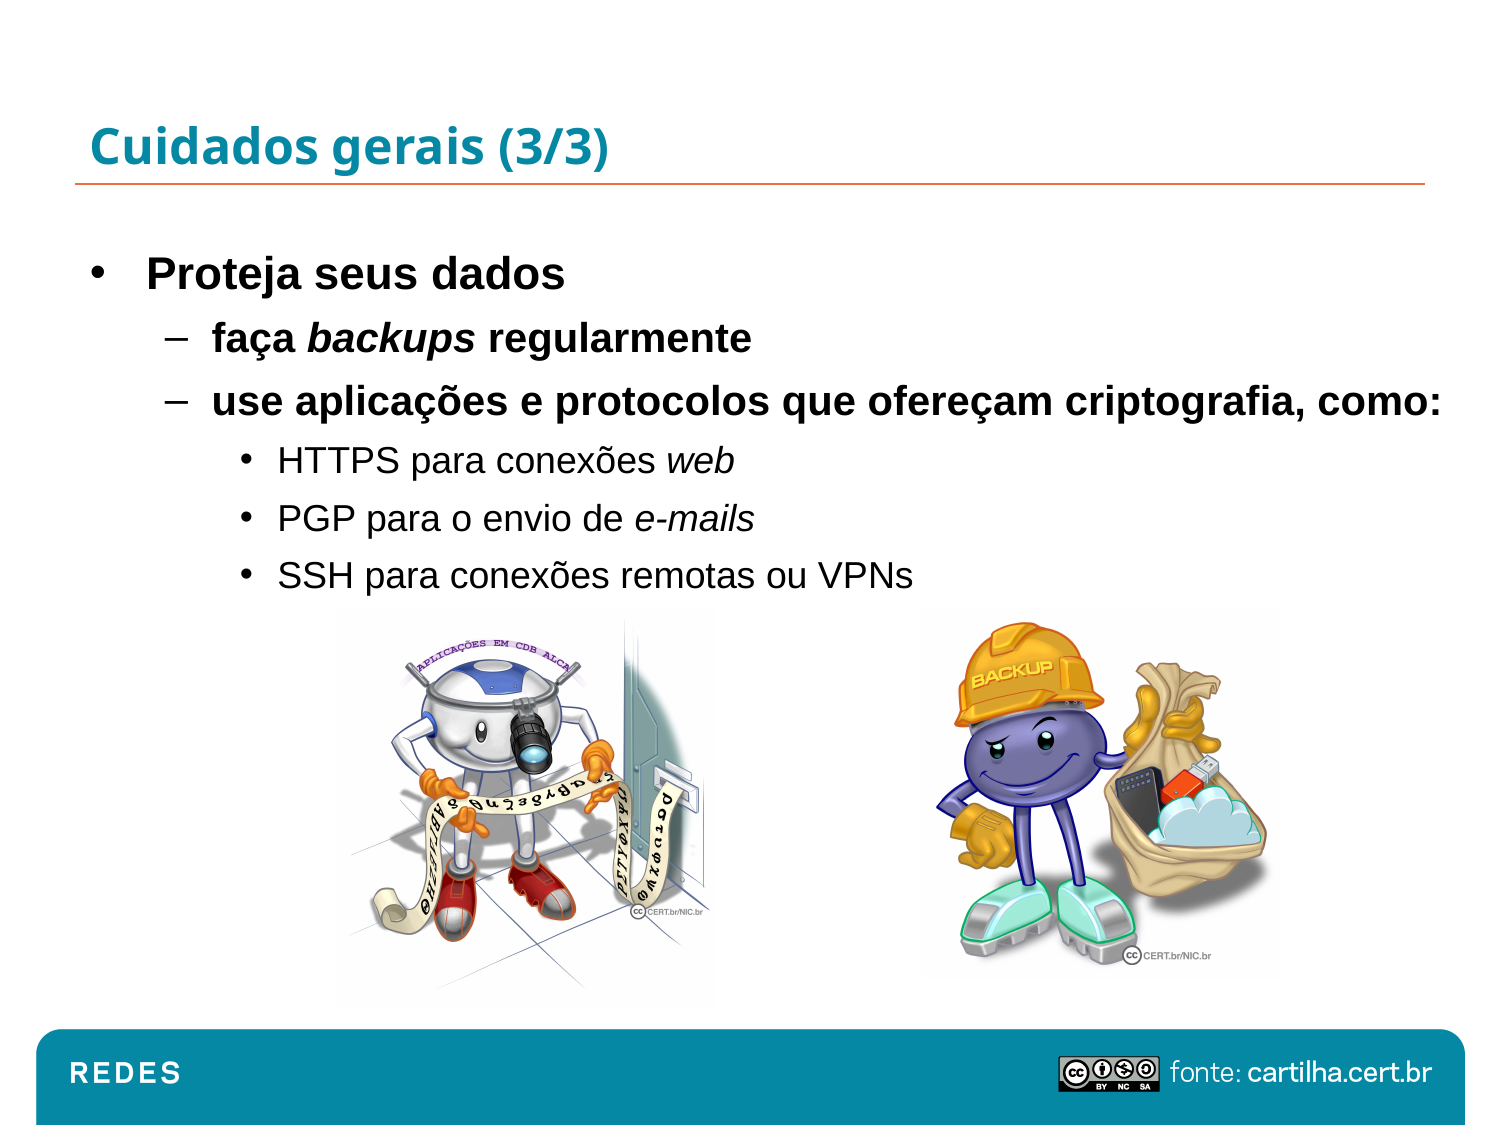

Cuidados gerais (3/3)
# Proteja seus dados
faça backups regularmente
use aplicações e protocolos que ofereçam criptografia, como:
HTTPS para conexões web
PGP para o envio de e-mails
SSH para conexões remotas ou VPNs